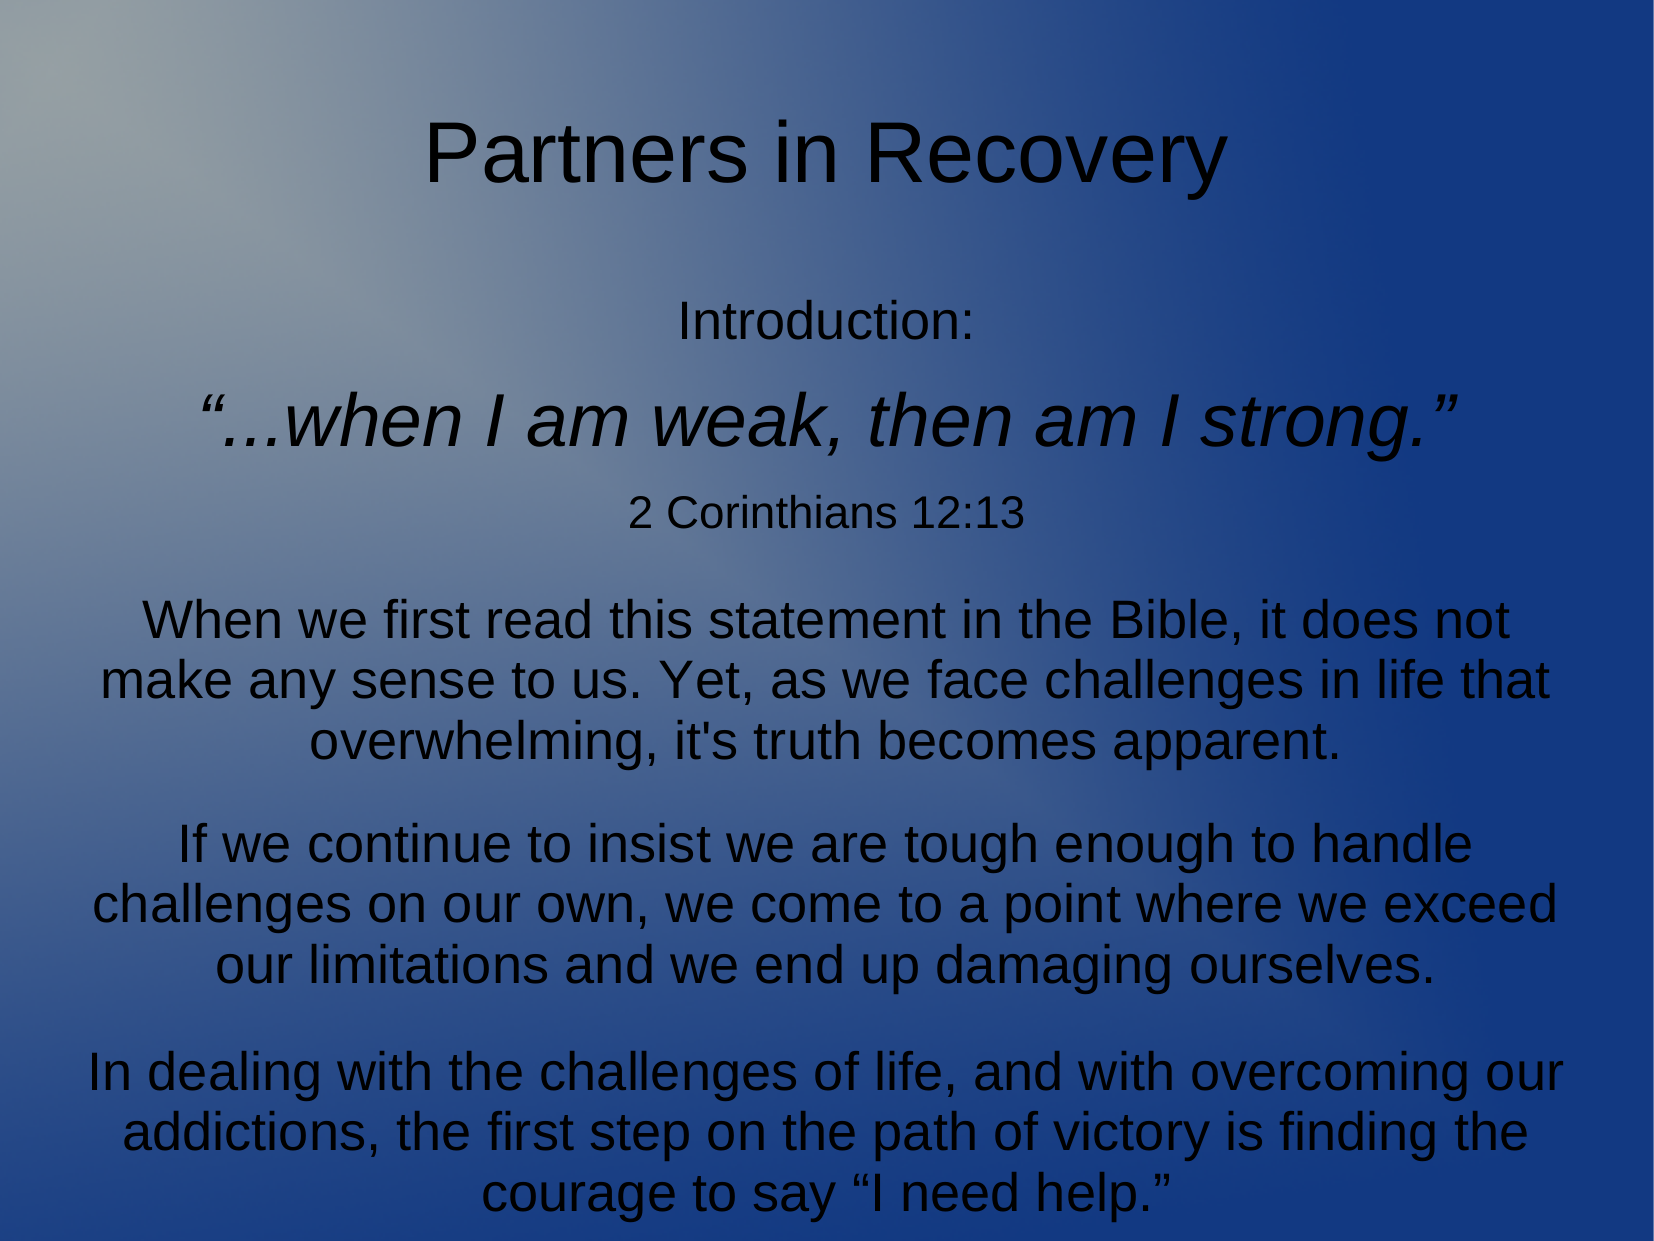

# Partners in Recovery
Introduction:
“...when I am weak, then am I strong.”
2 Corinthians 12:13
When we first read this statement in the Bible, it does not make any sense to us. Yet, as we face challenges in life that overwhelming, it's truth becomes apparent.
If we continue to insist we are tough enough to handle challenges on our own, we come to a point where we exceed our limitations and we end up damaging ourselves.
In dealing with the challenges of life, and with overcoming our addictions, the first step on the path of victory is finding the courage to say “I need help.”